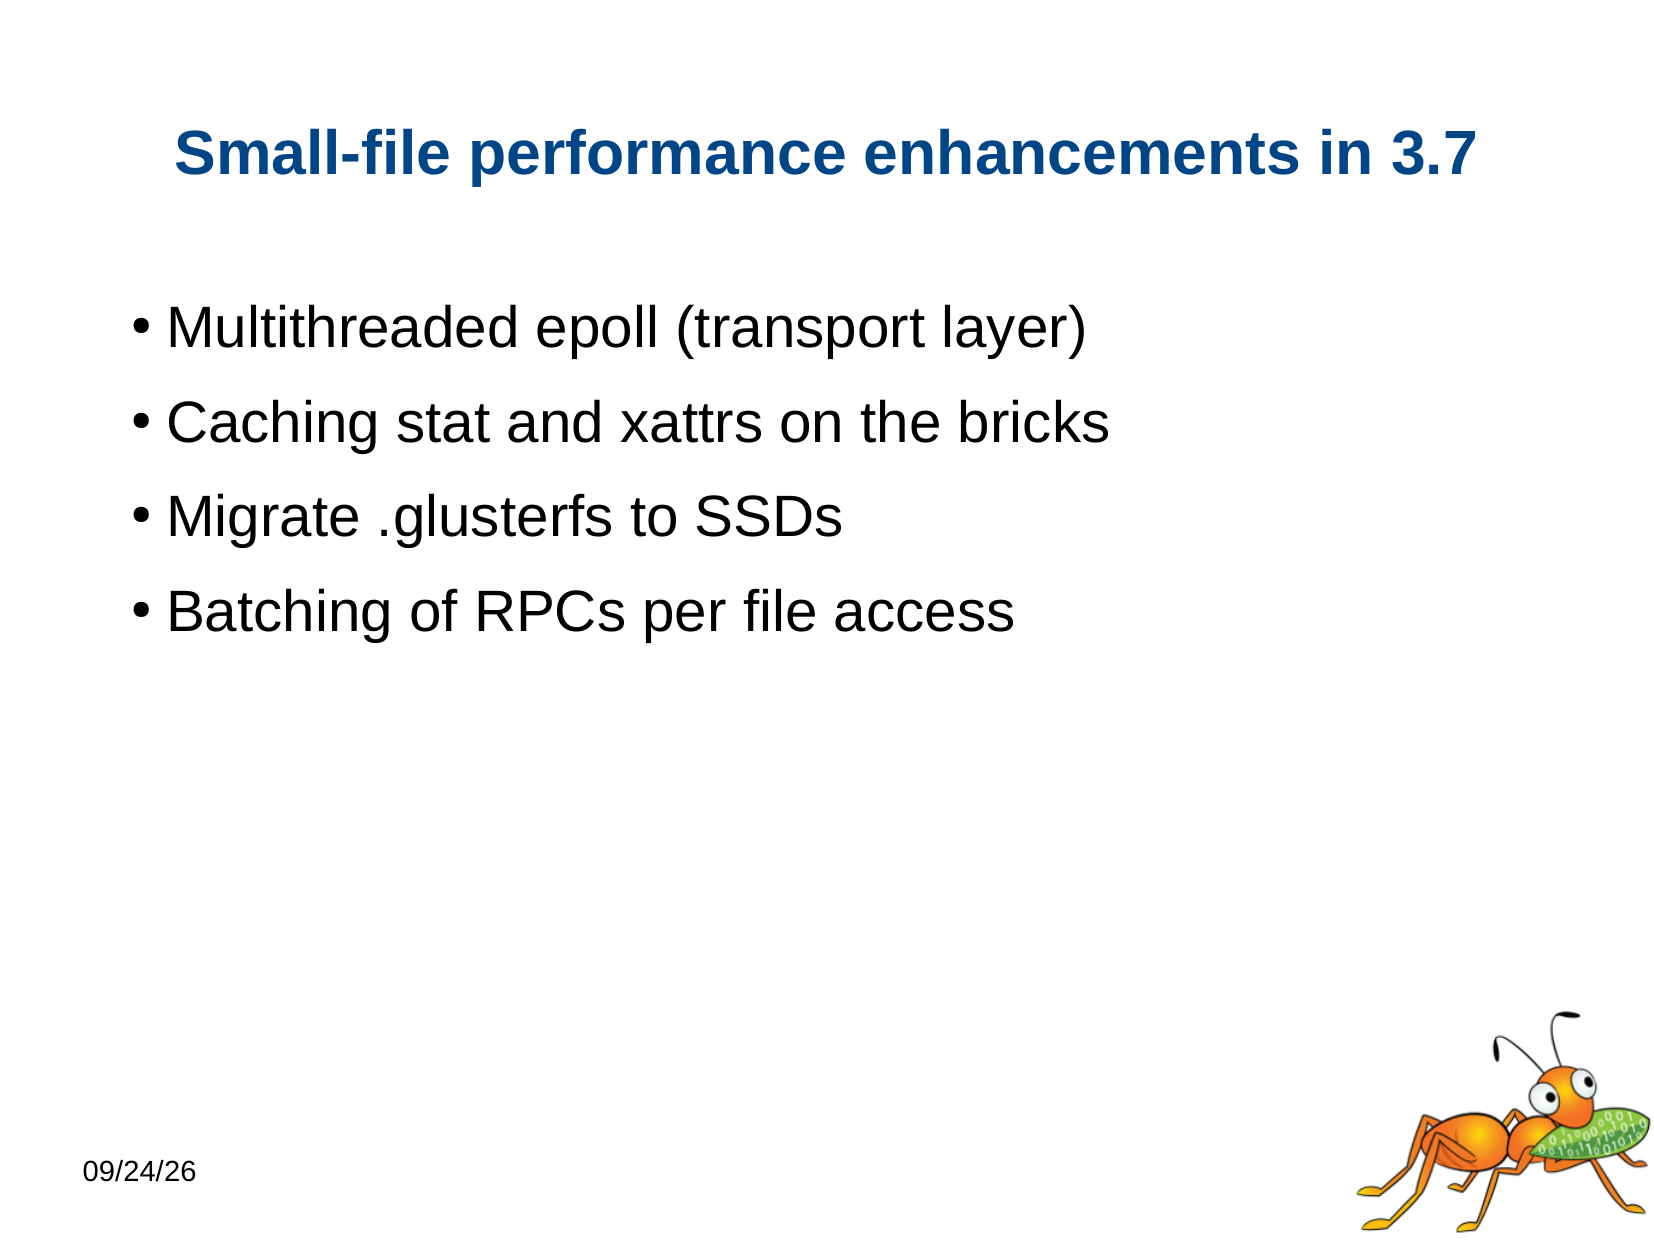

# Small-file performance enhancements in 3.7
Multithreaded epoll (transport layer)
Caching stat and xattrs on the bricks
Migrate .glusterfs to SSDs
Batching of RPCs per file access